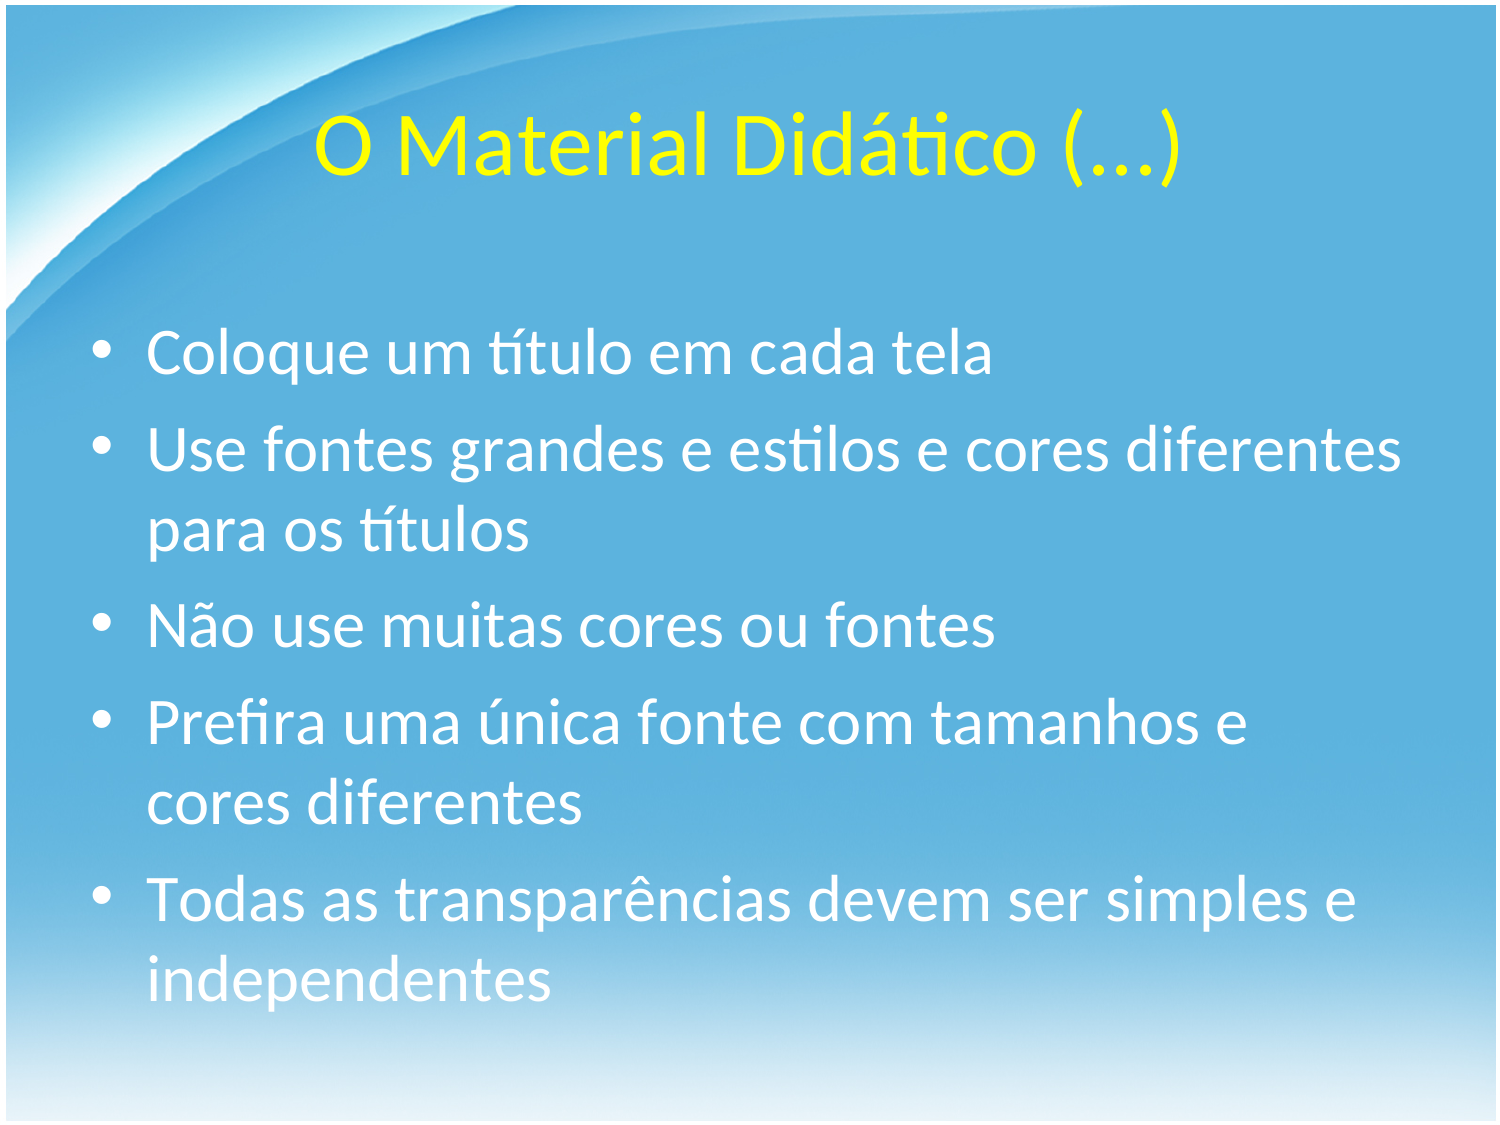

# O Material Didático (...)
Coloque um título em cada tela
Use fontes grandes e estilos e cores diferentes para os títulos
Não use muitas cores ou fontes
Prefira uma única fonte com tamanhos e cores diferentes
Todas as transparências devem ser simples e independentes